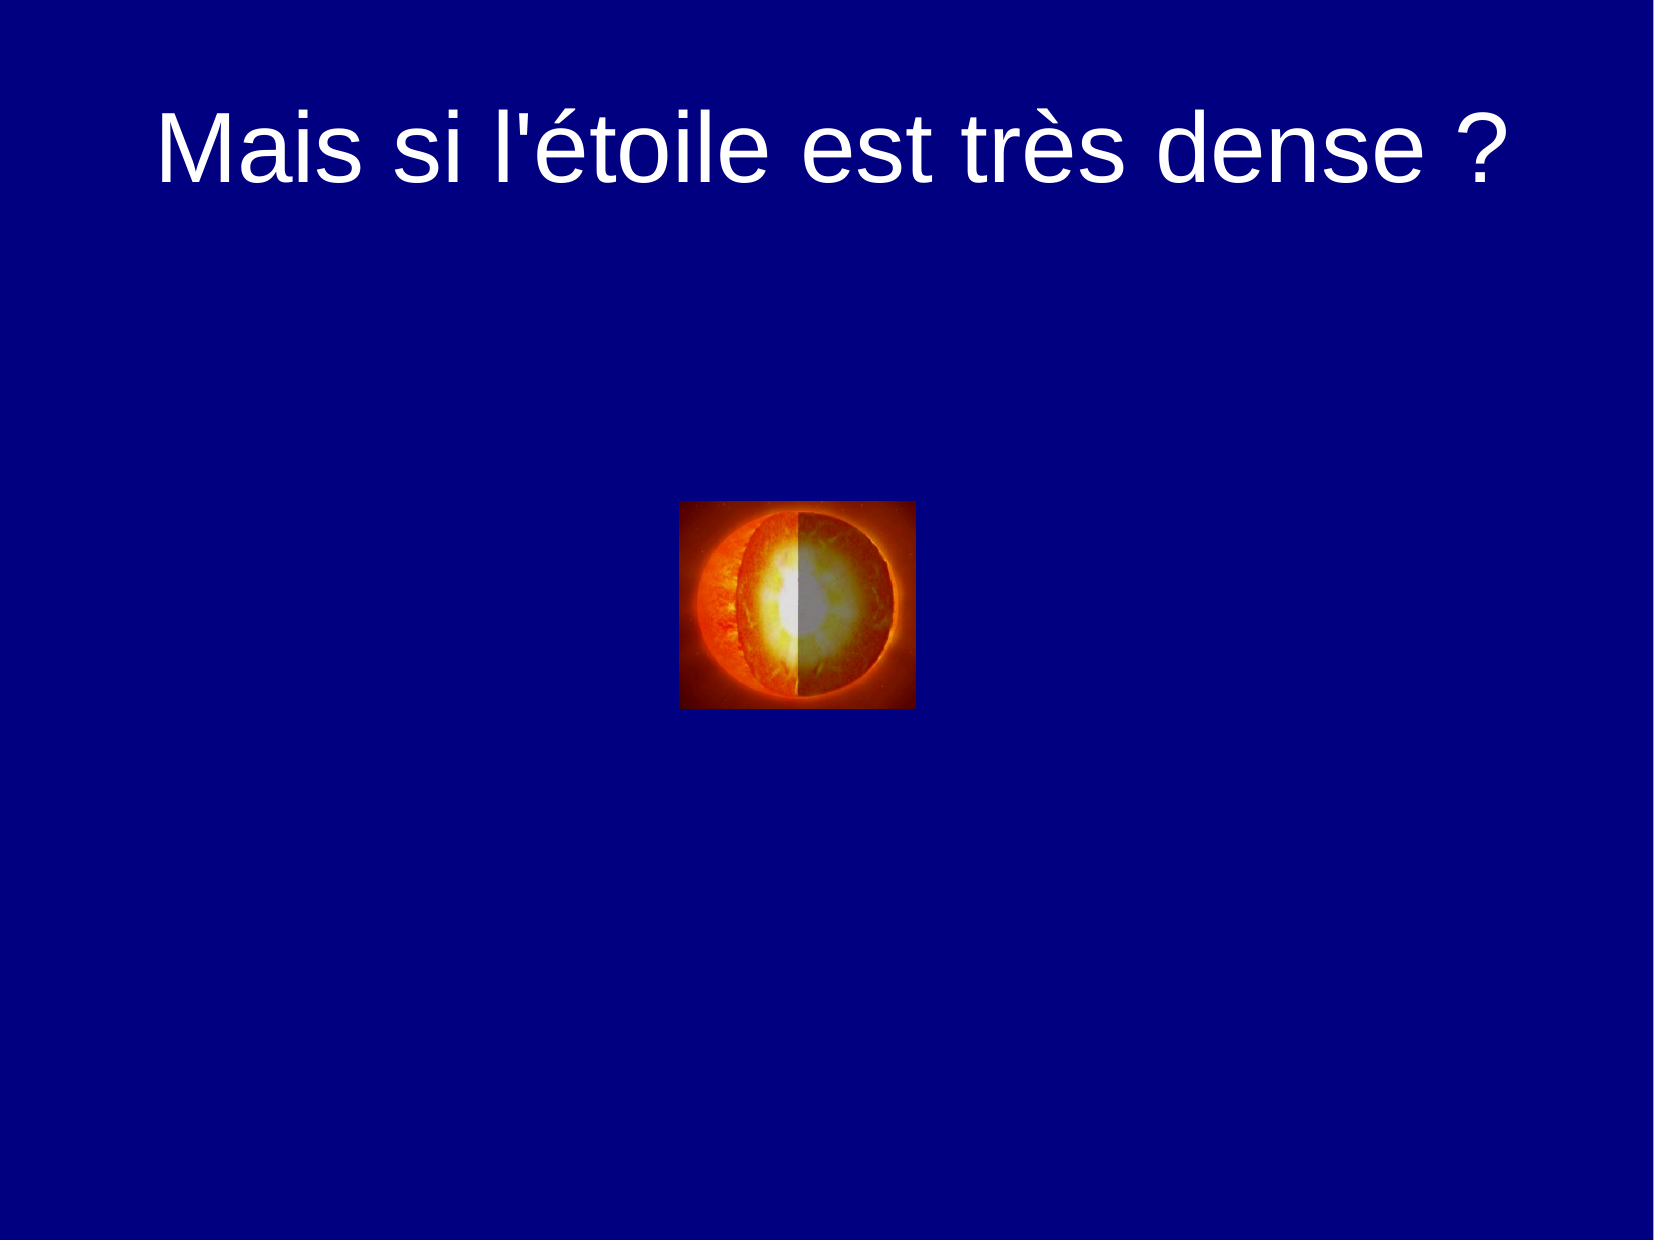

# Mais si l'étoile est très dense ?